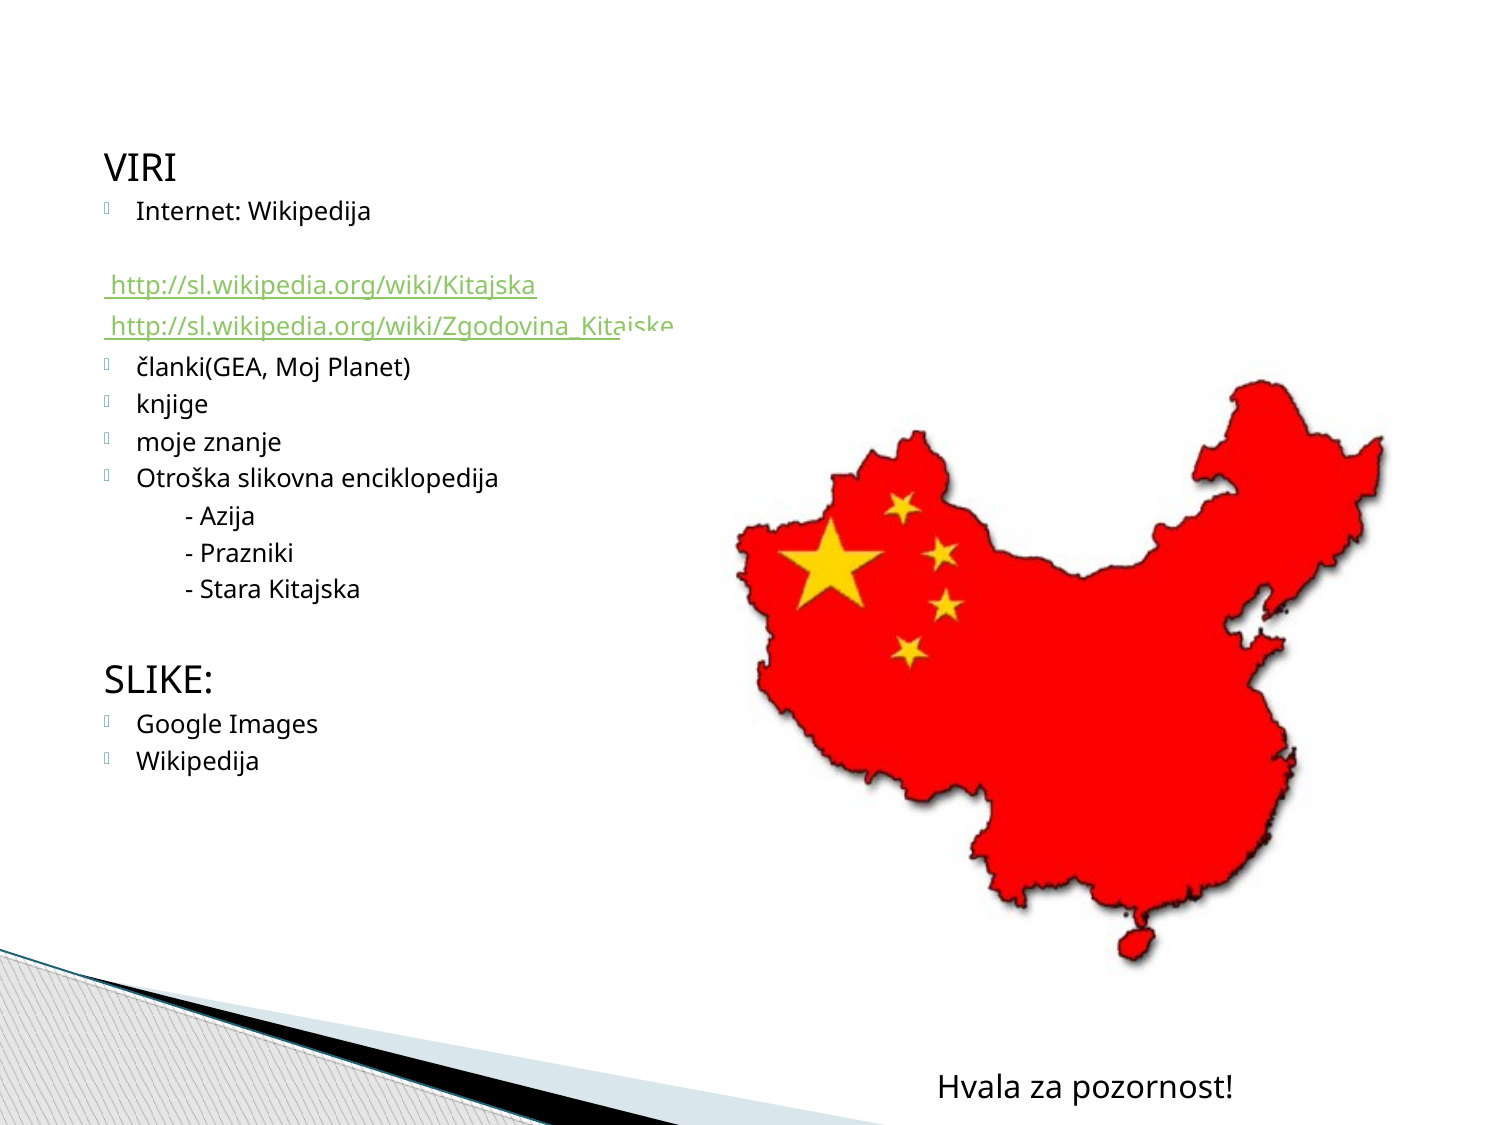

# VIRI
Internet: Wikipedija
 http://sl.wikipedia.org/wiki/Kitajska
 http://sl.wikipedia.org/wiki/Zgodovina_Kitajske
članki(GEA, Moj Planet)
knjige
moje znanje
Otroška slikovna enciklopedija
 - Azija
 - Prazniki
 - Stara Kitajska
SLIKE:
Google Images
Wikipedija
 Hvala za pozornost!